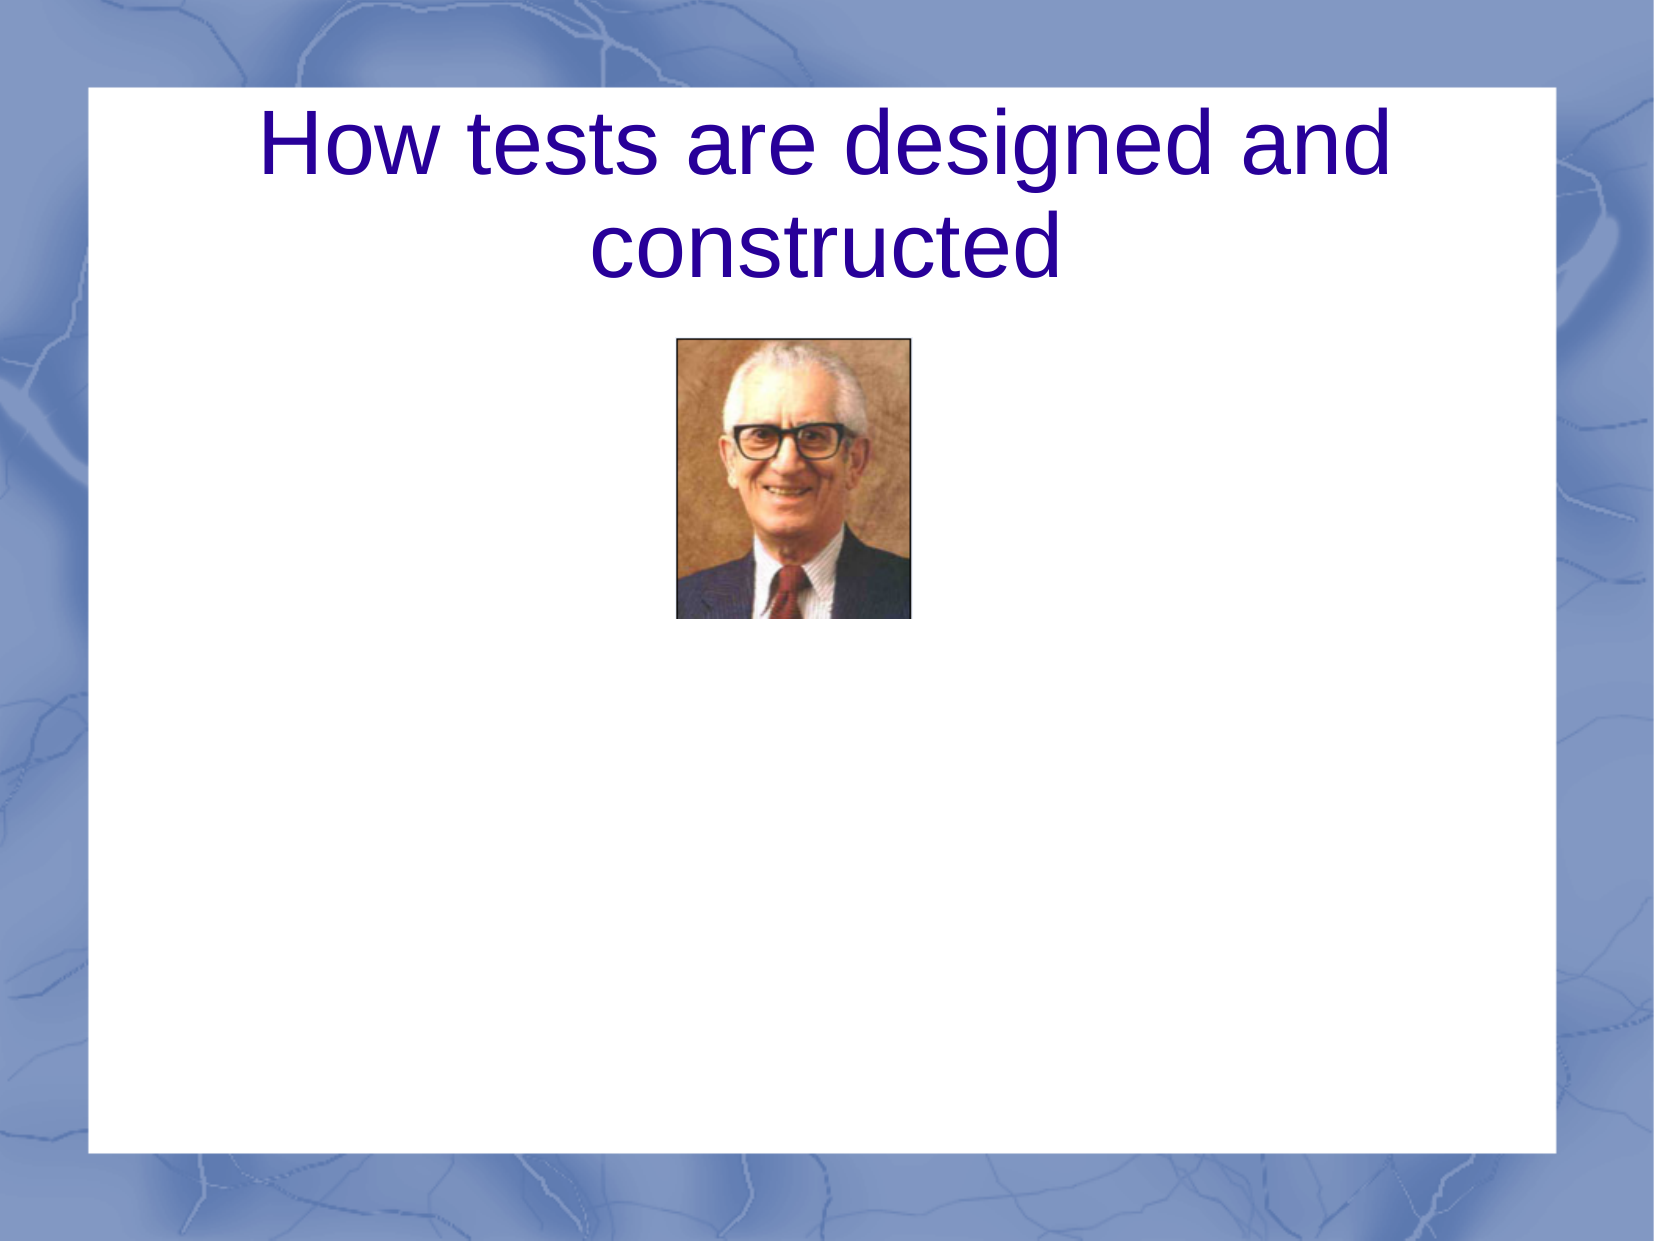

How tests are designed and constructed
#